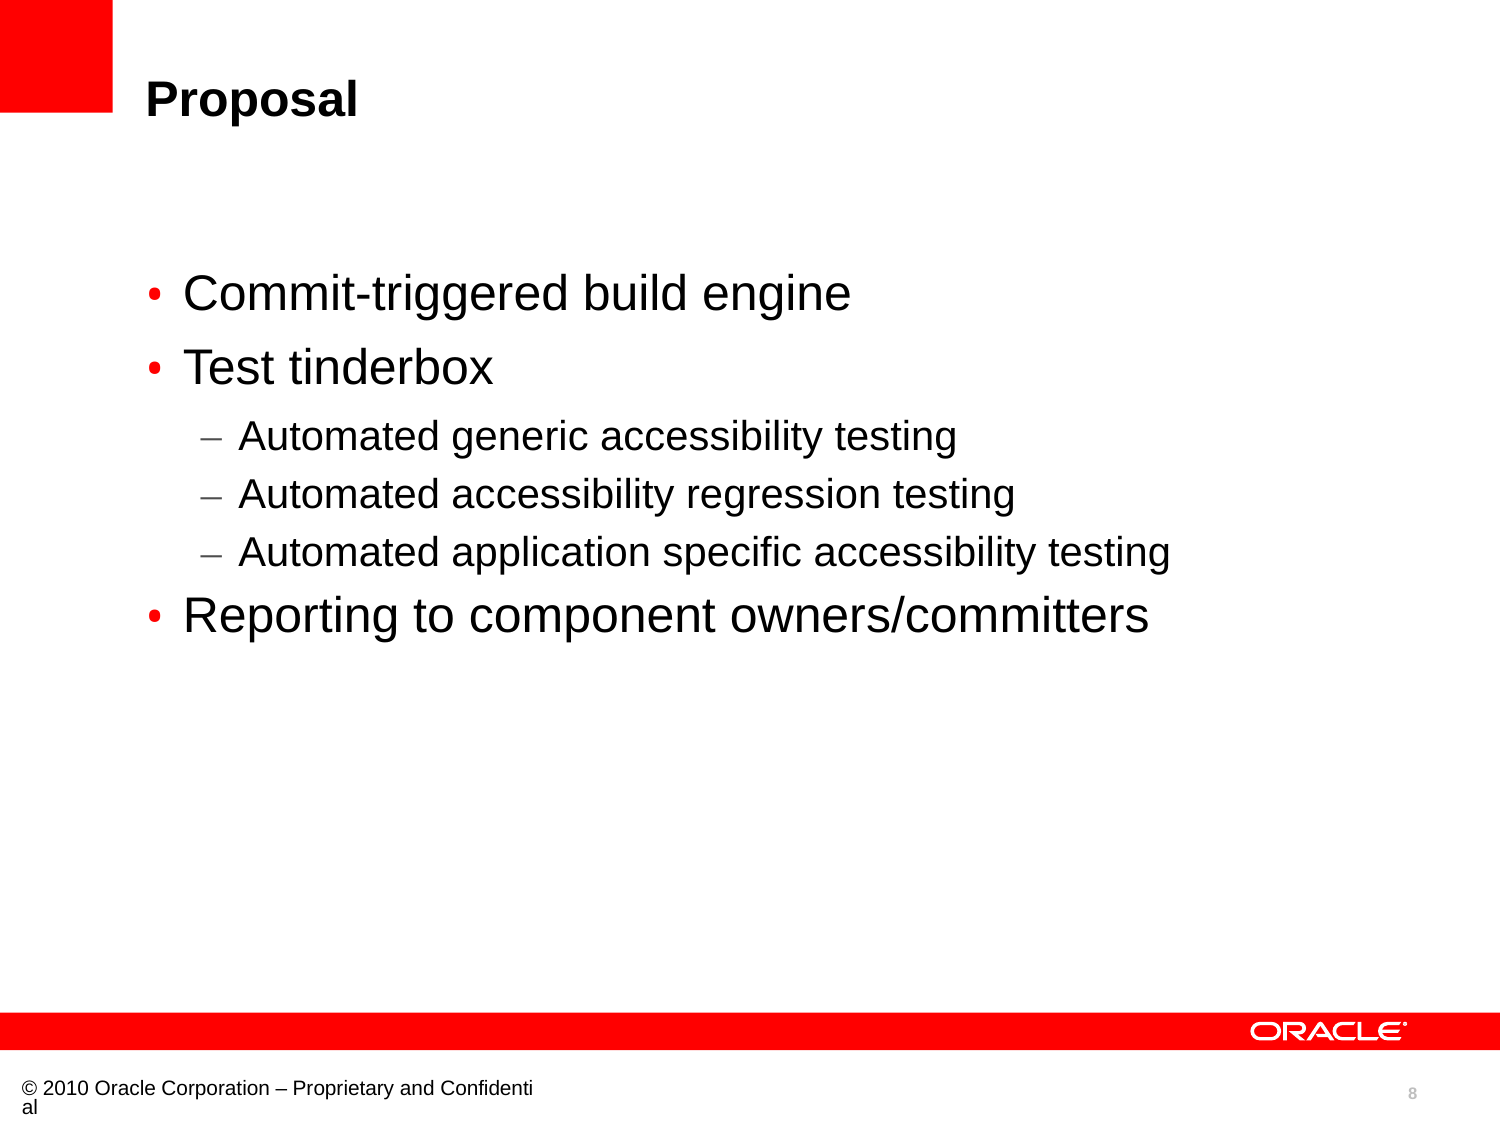

# Proposal
Commit-triggered build engine
Test tinderbox
Automated generic accessibility testing
Automated accessibility regression testing
Automated application specific accessibility testing
Reporting to component owners/committers
© 2010 Oracle Corporation – Proprietary and Confidential